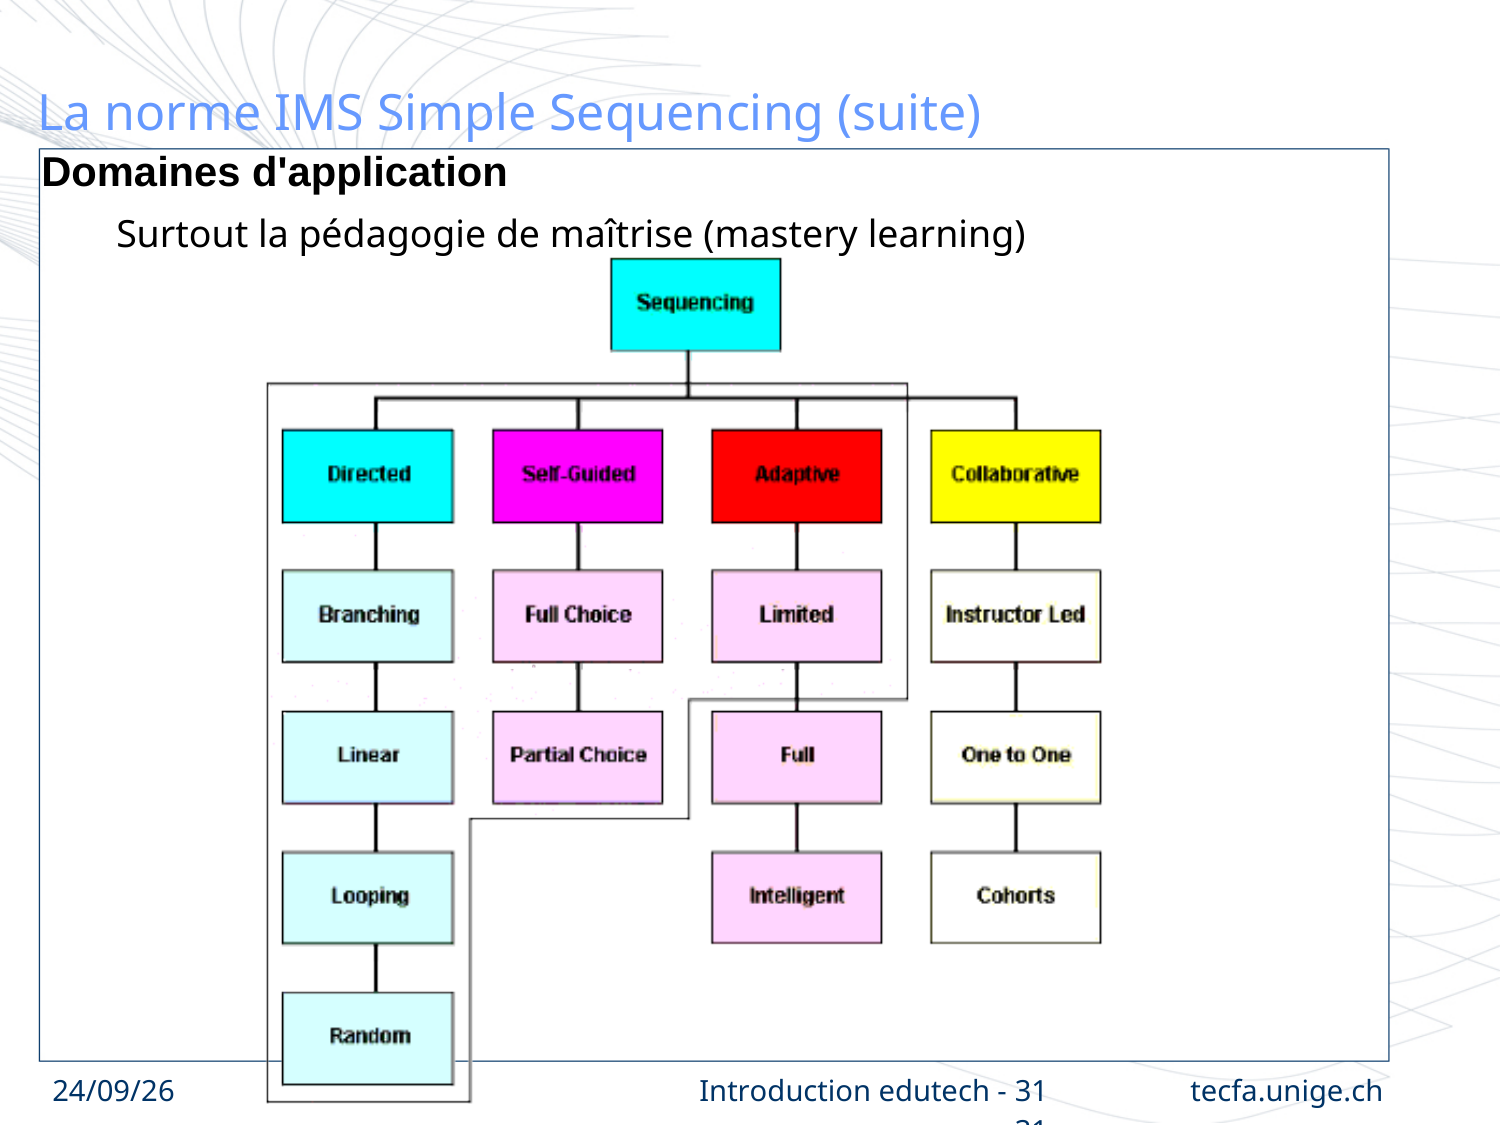

# La norme IMS Simple Sequencing (suite)
Domaines d'application
Surtout la pédagogie de maîtrise (mastery learning)
31